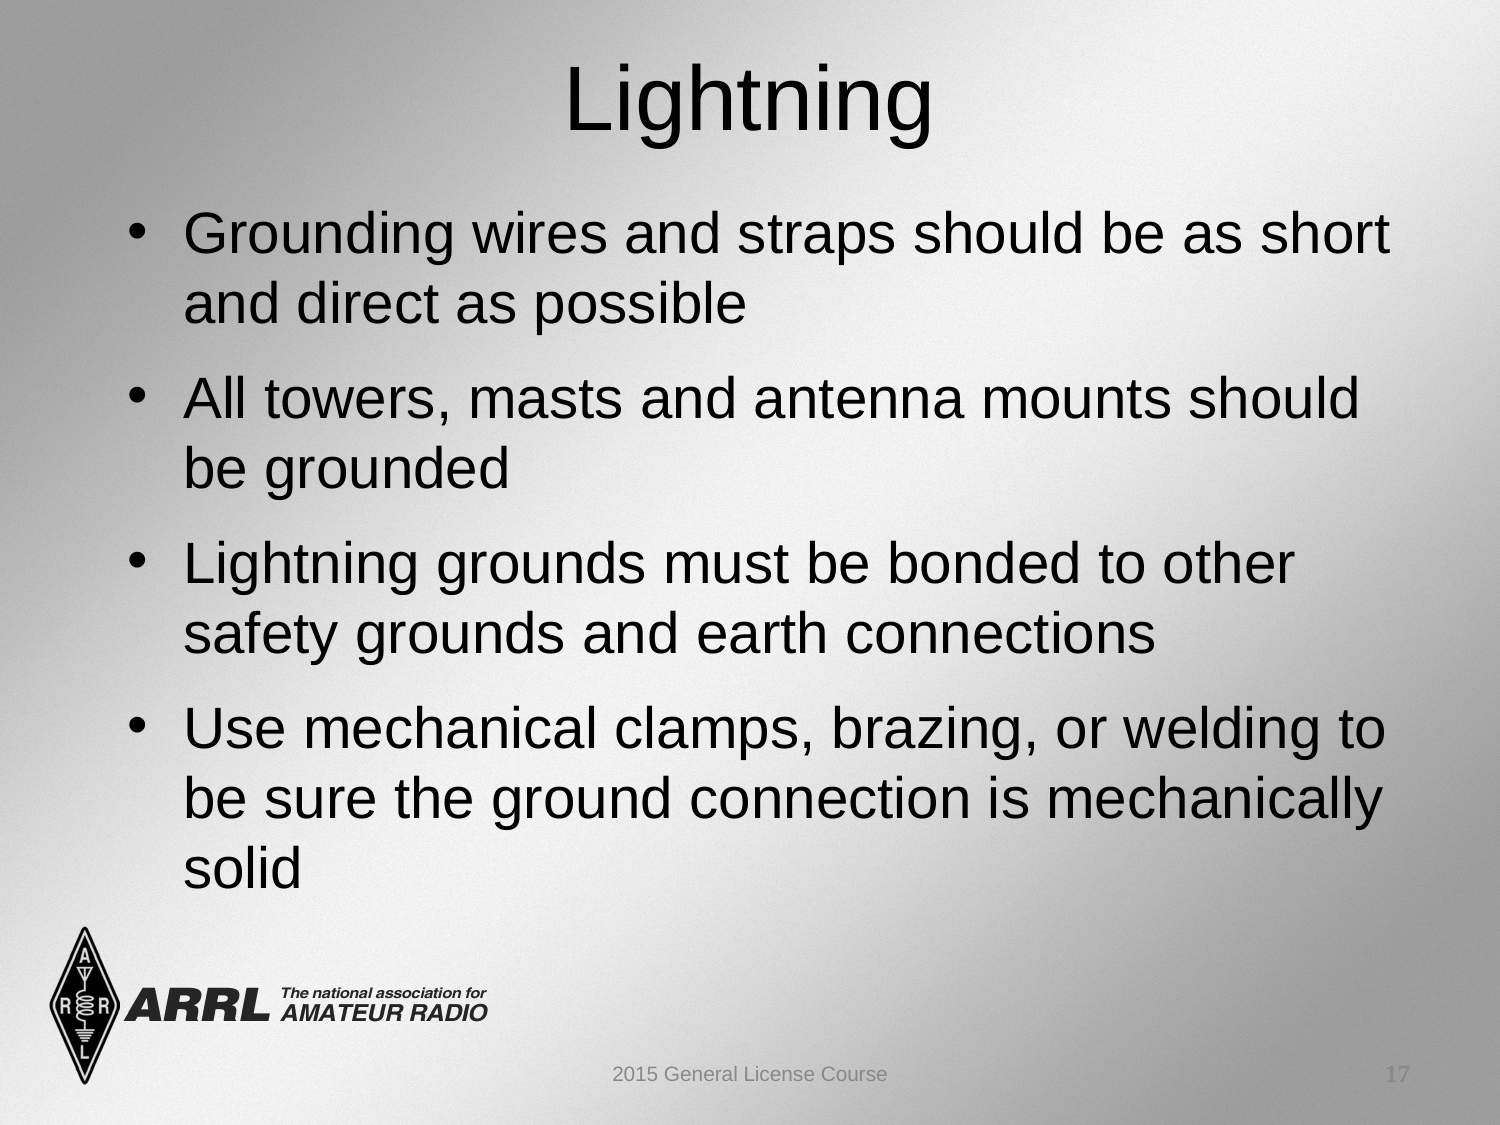

Lightning
Grounding wires and straps should be as short and direct as possible
All towers, masts and antenna mounts should be grounded
Lightning grounds must be bonded to other safety grounds and earth connections
Use mechanical clamps, brazing, or welding to be sure the ground connection is mechanically solid
2015 General License Course